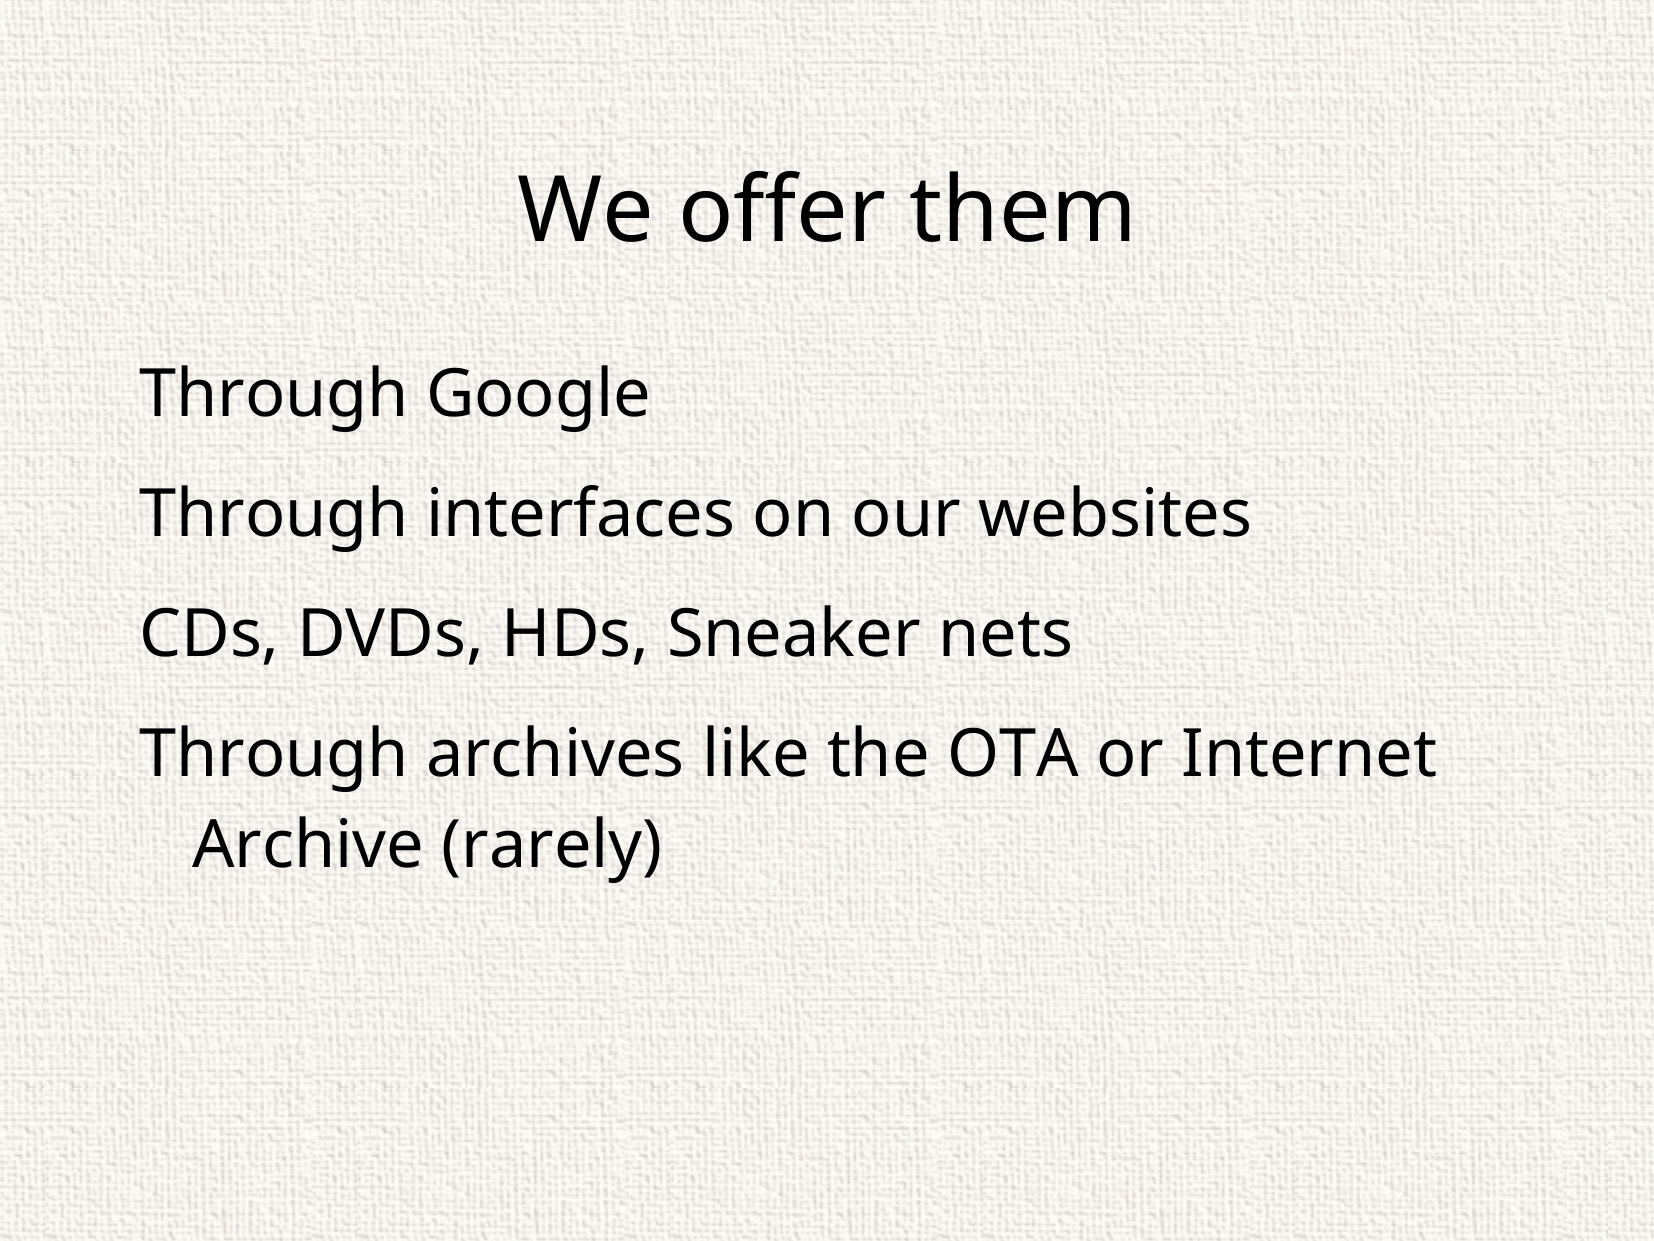

# We offer them
Through Google
Through interfaces on our websites
CDs, DVDs, HDs, Sneaker nets
Through archives like the OTA or Internet Archive (rarely)